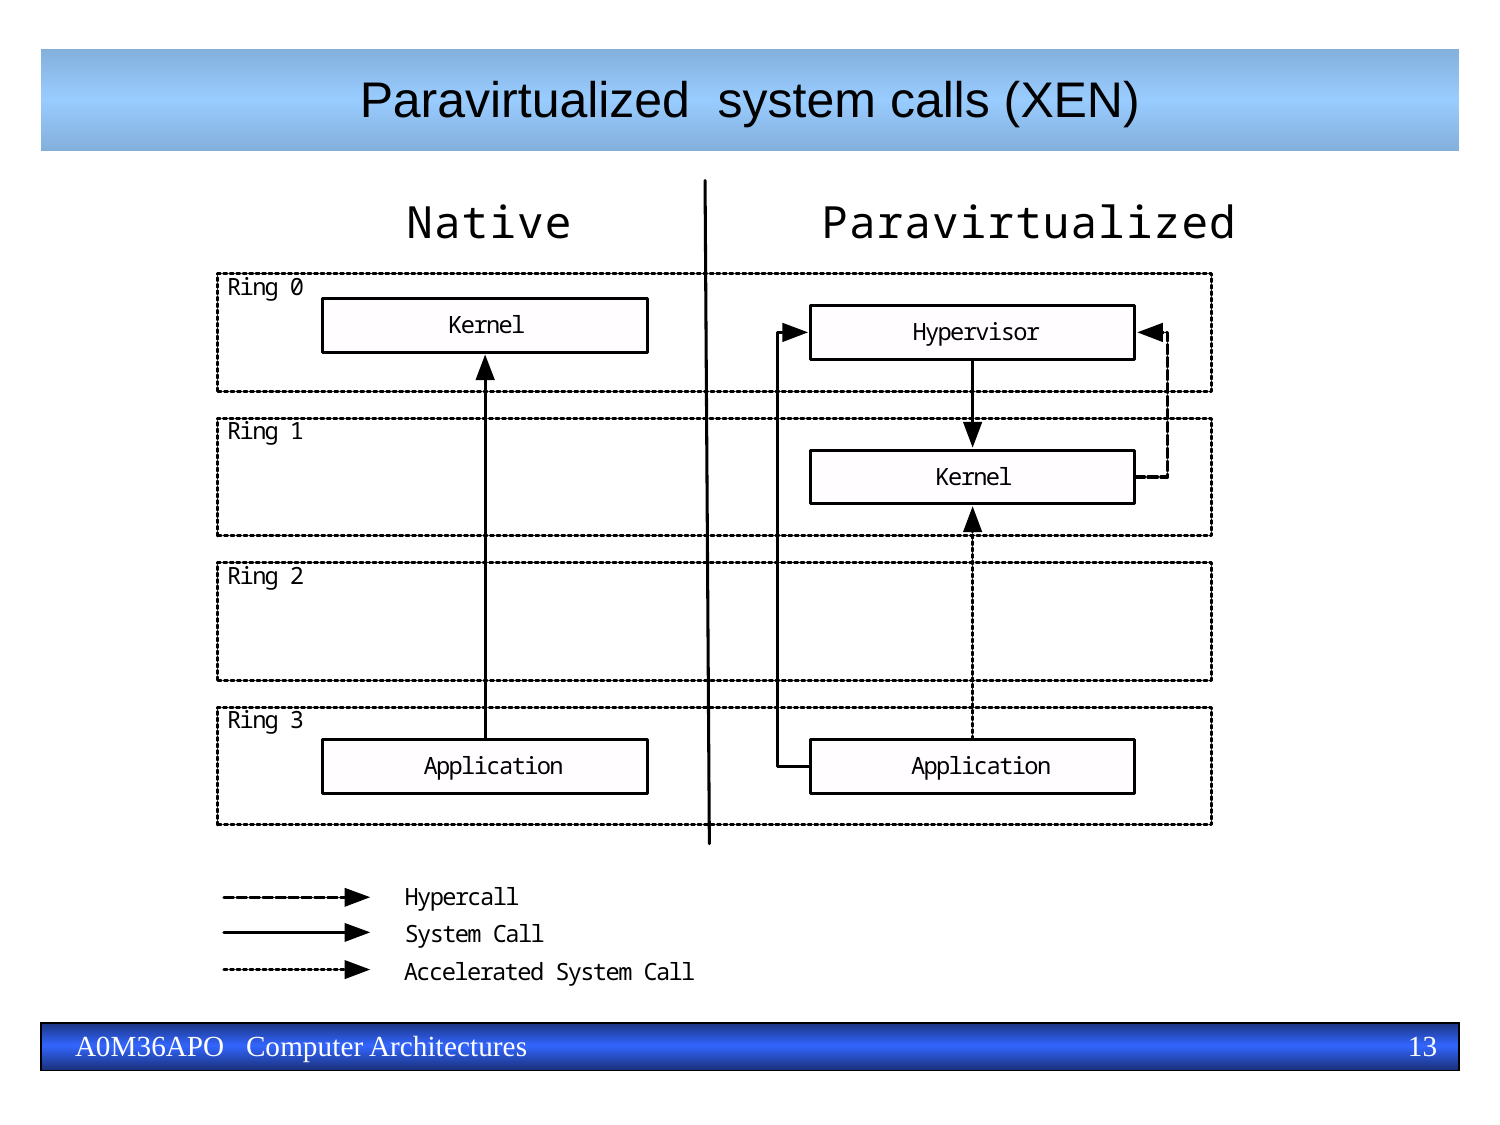

# Paravirtualized system calls (XEN)
A0M36APO Computer Architectures
13